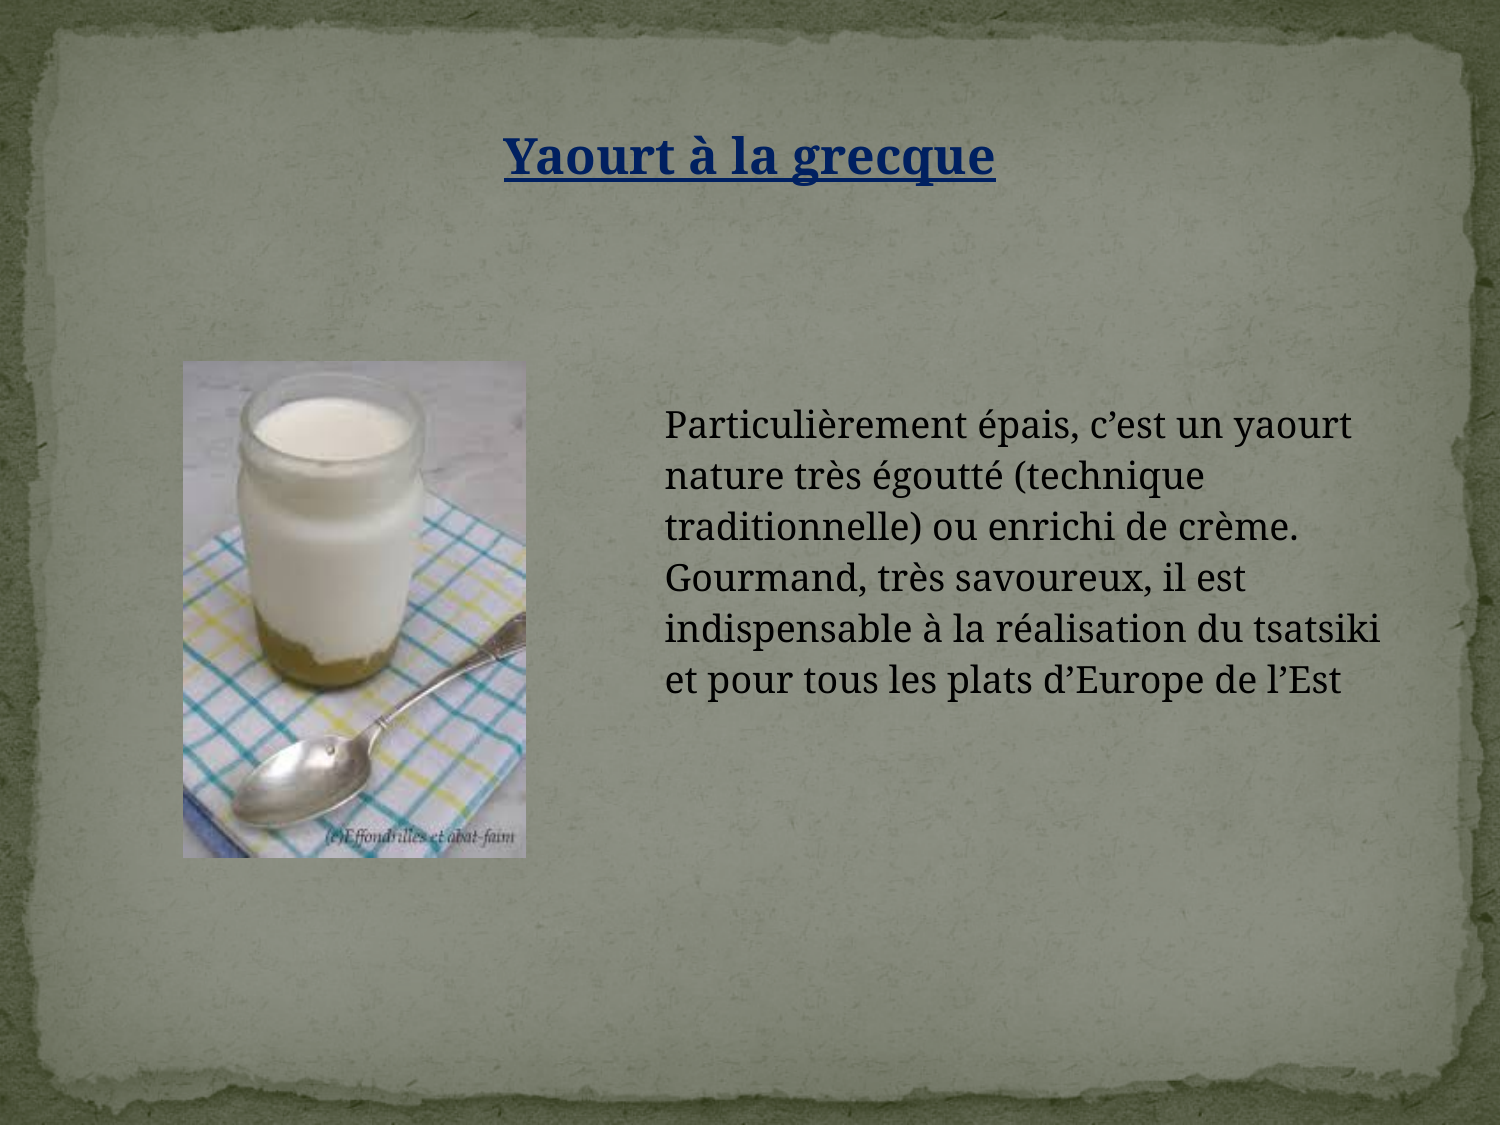

Yaourt à la grecque
Particulièrement épais, c’est un yaourt nature très égoutté (technique traditionnelle) ou enrichi de crème. Gourmand, très savoureux, il est indispensable à la réalisation du tsatsiki et pour tous les plats d’Europe de l’Est